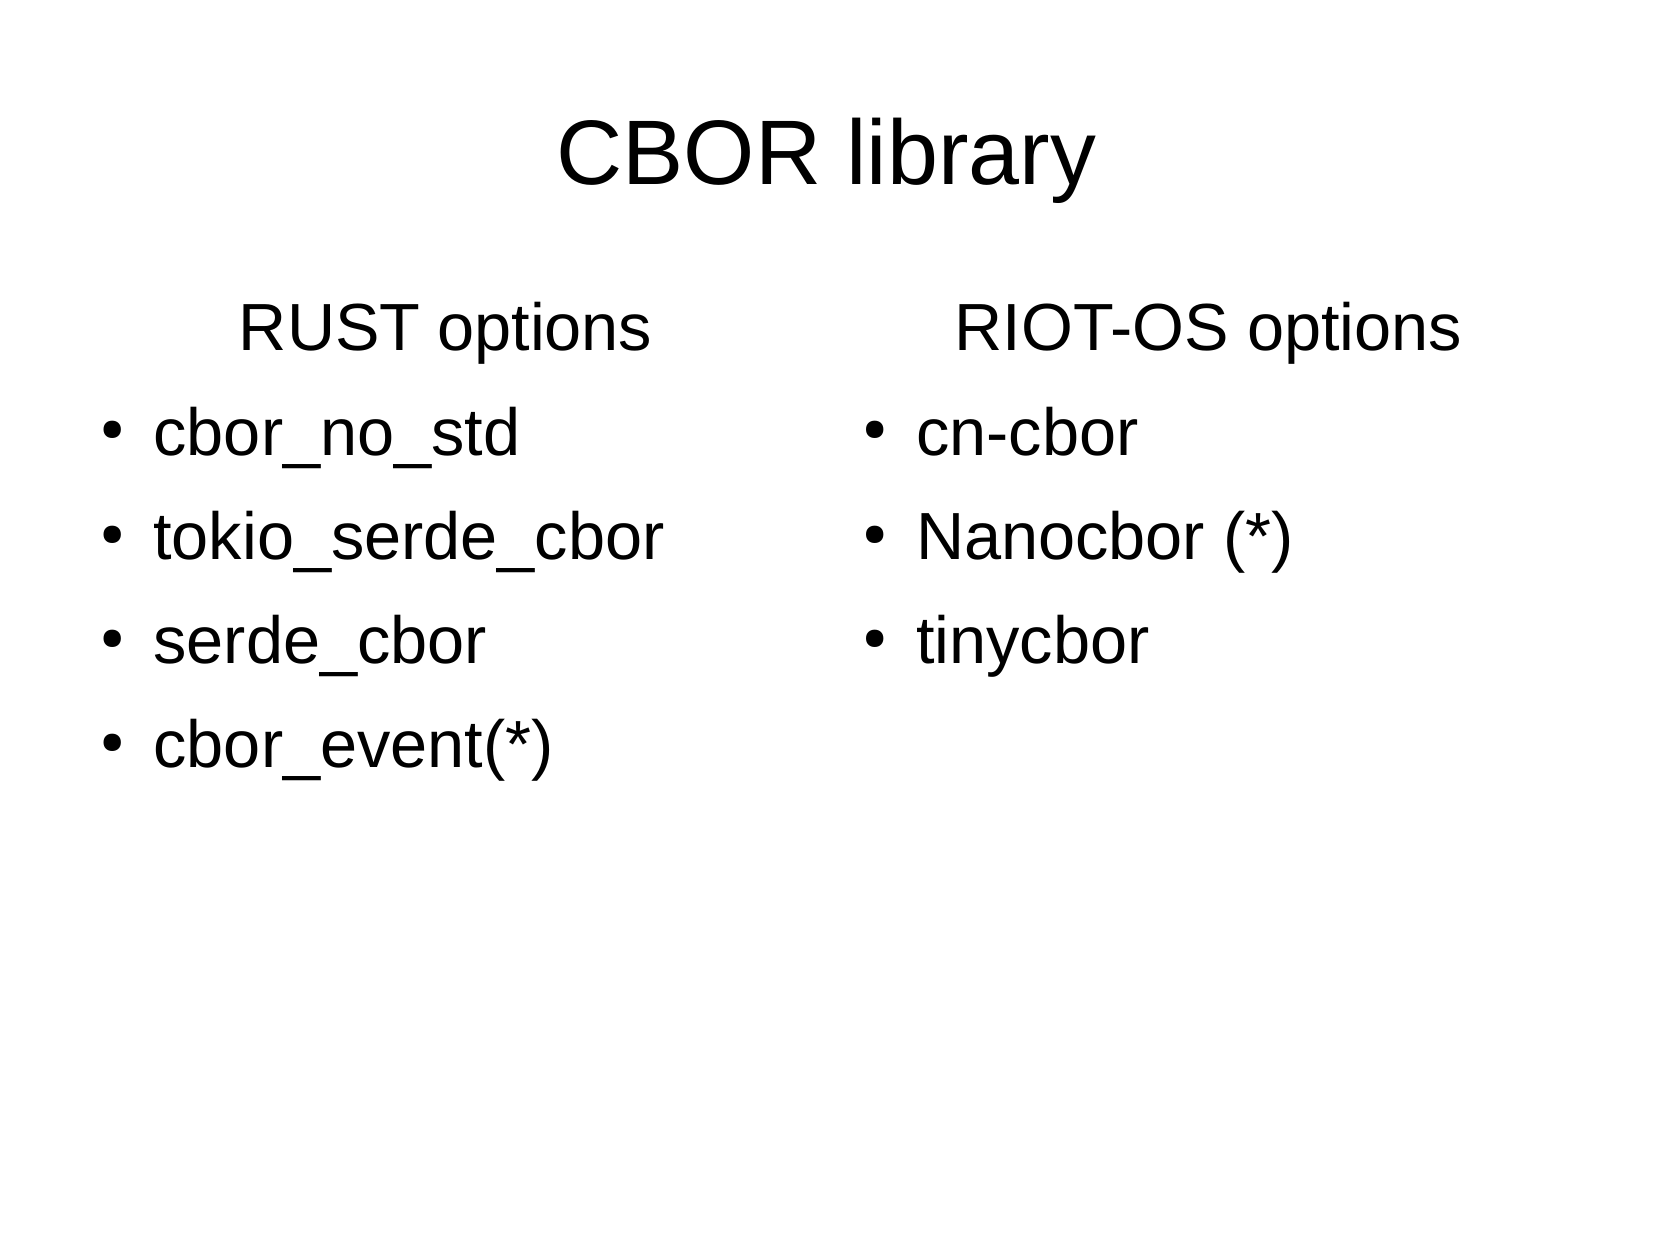

# CBOR library
RUST options
cbor_no_std
tokio_serde_cbor
serde_cbor
cbor_event(*)
RIOT-OS options
cn-cbor
Nanocbor (*)
tinycbor